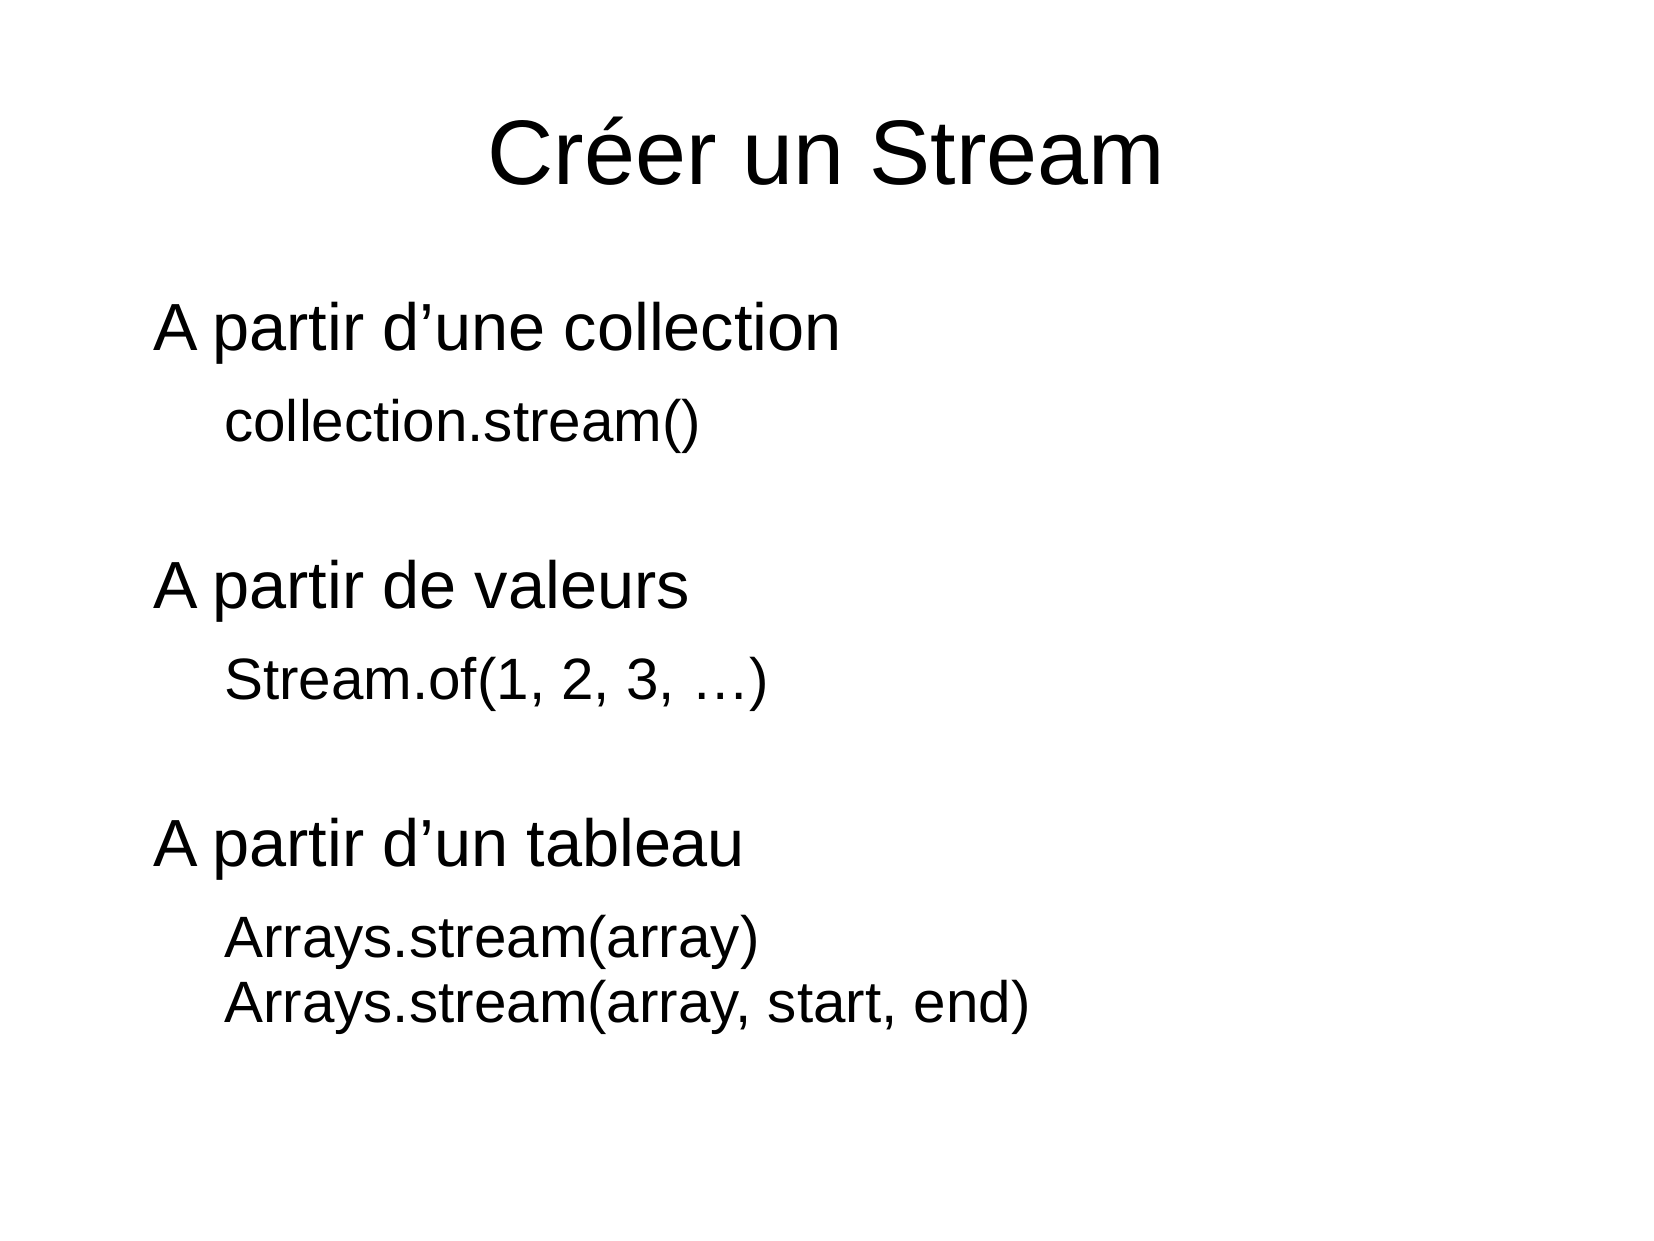

# Créer un Stream
A partir d’une collection
collection.stream()
A partir de valeurs
Stream.of(1, 2, 3, …)
A partir d’un tableau
Arrays.stream(array)
Arrays.stream(array, start, end)